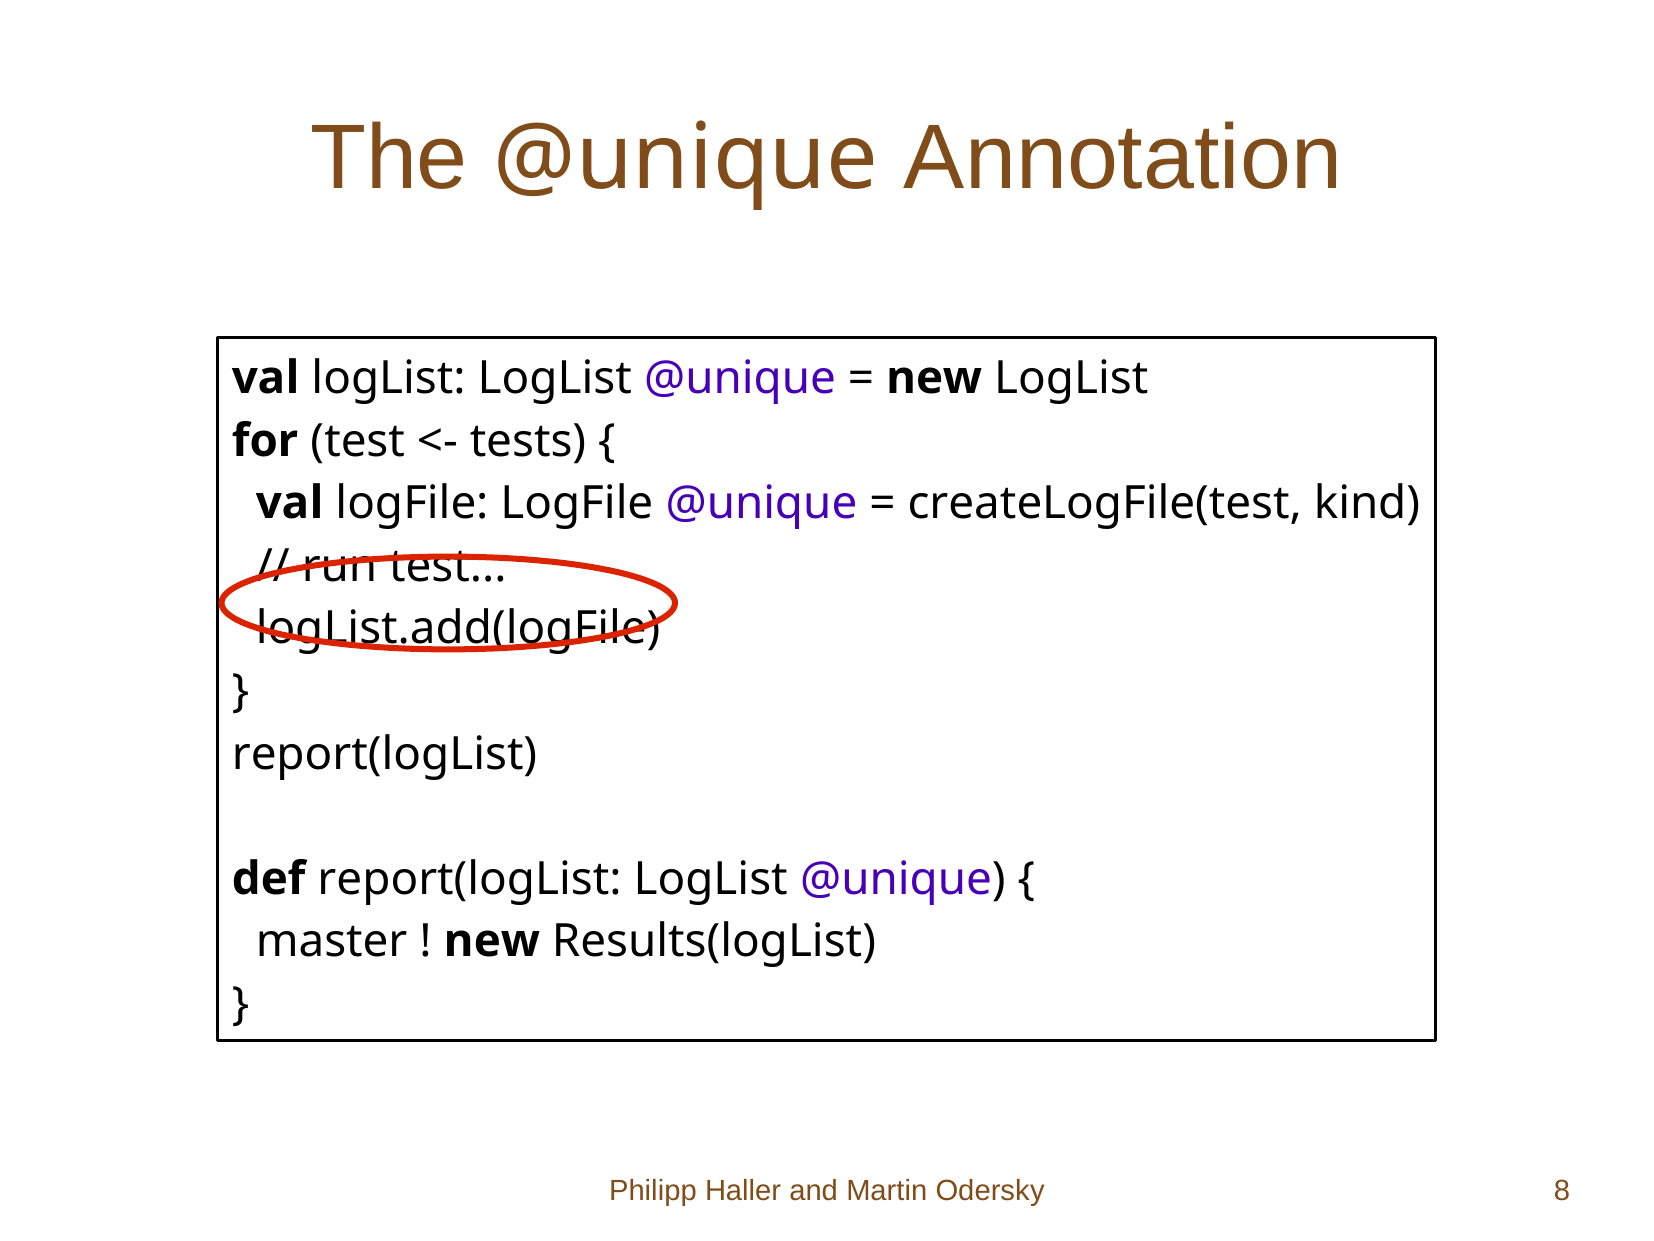

# The @unique Annotation
val logList: LogList @unique = new LogList
for (test <- tests) {
 val logFile: LogFile @unique = createLogFile(test, kind)
 // run test...
 logList.add(logFile)
}
report(logList)
def report(logList: LogList @unique) {
 master ! new Results(logList)
}
Philipp Haller
8